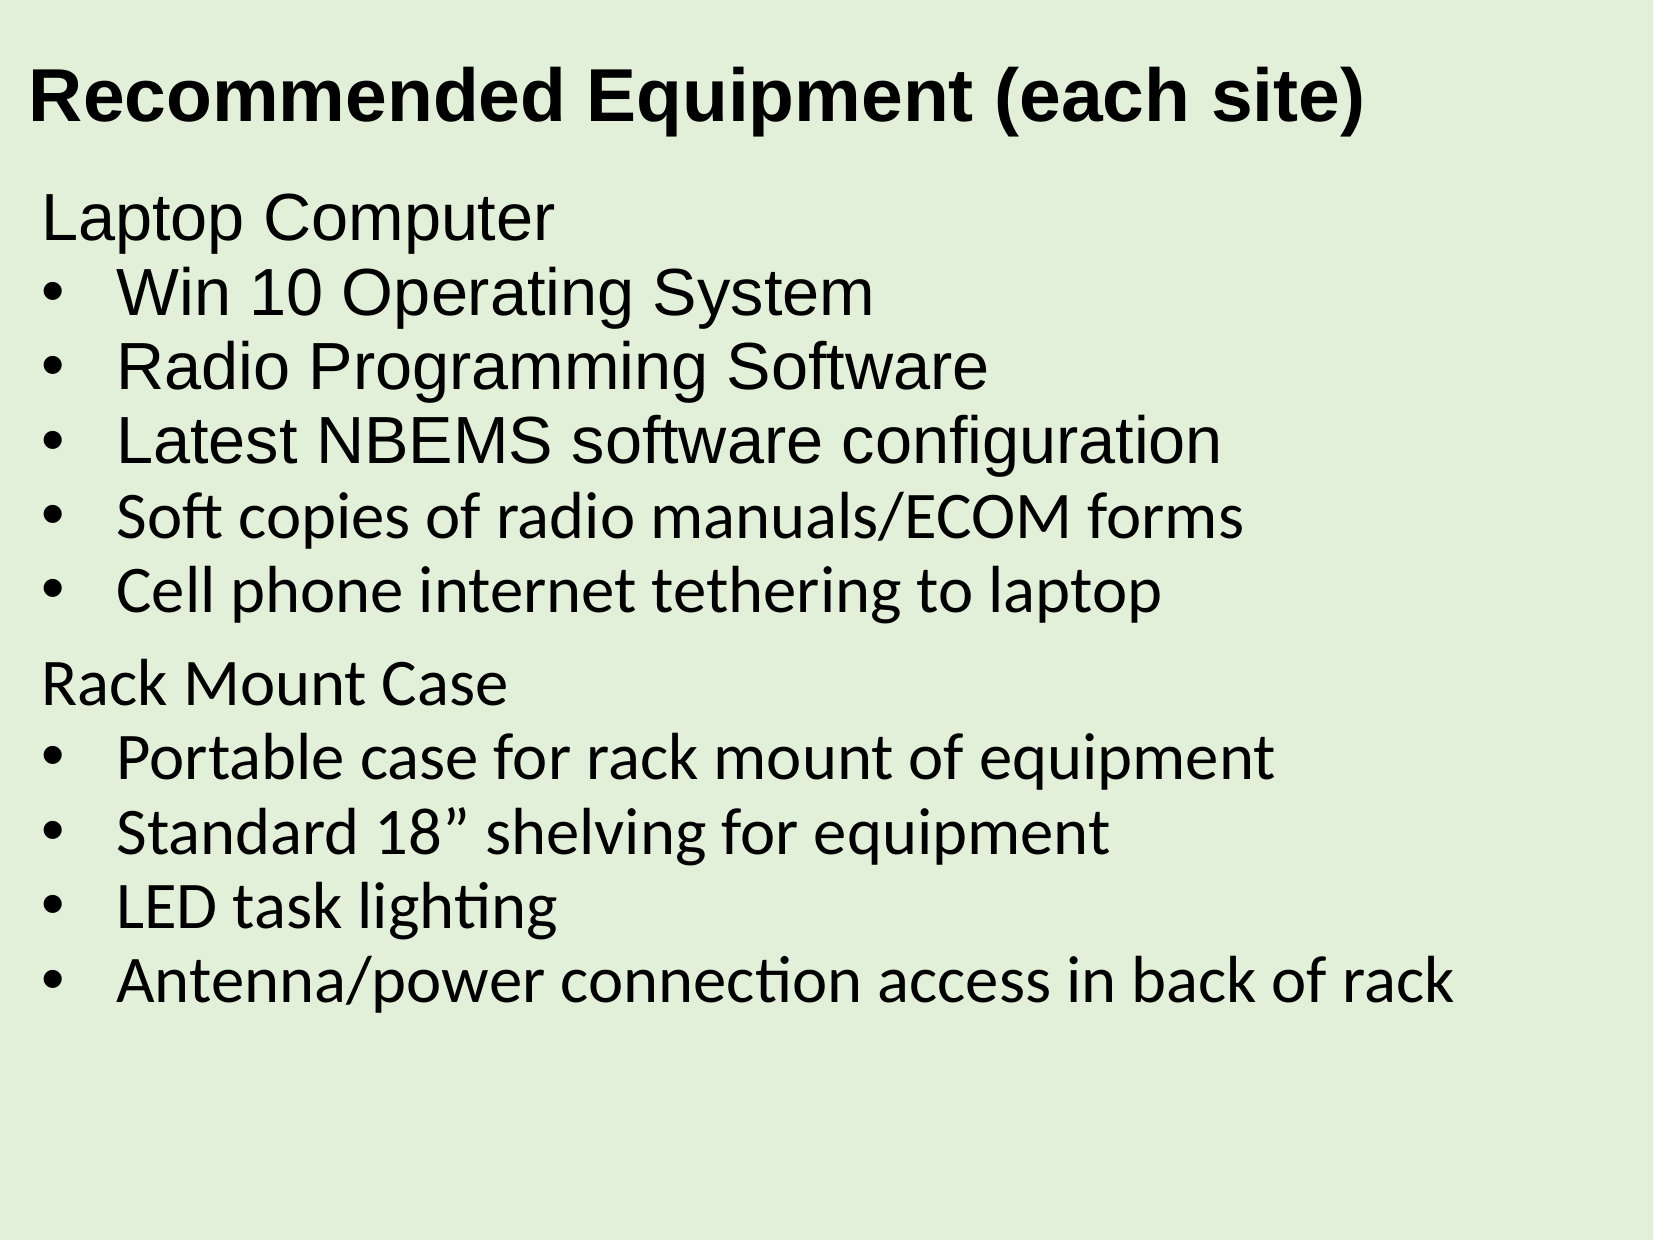

# Recommended Equipment (each site)
Laptop Computer
Win 10 Operating System
Radio Programming Software
Latest NBEMS software configuration
Soft copies of radio manuals/ECOM forms
Cell phone internet tethering to laptop
Rack Mount Case
Portable case for rack mount of equipment
Standard 18” shelving for equipment
LED task lighting
Antenna/power connection access in back of rack